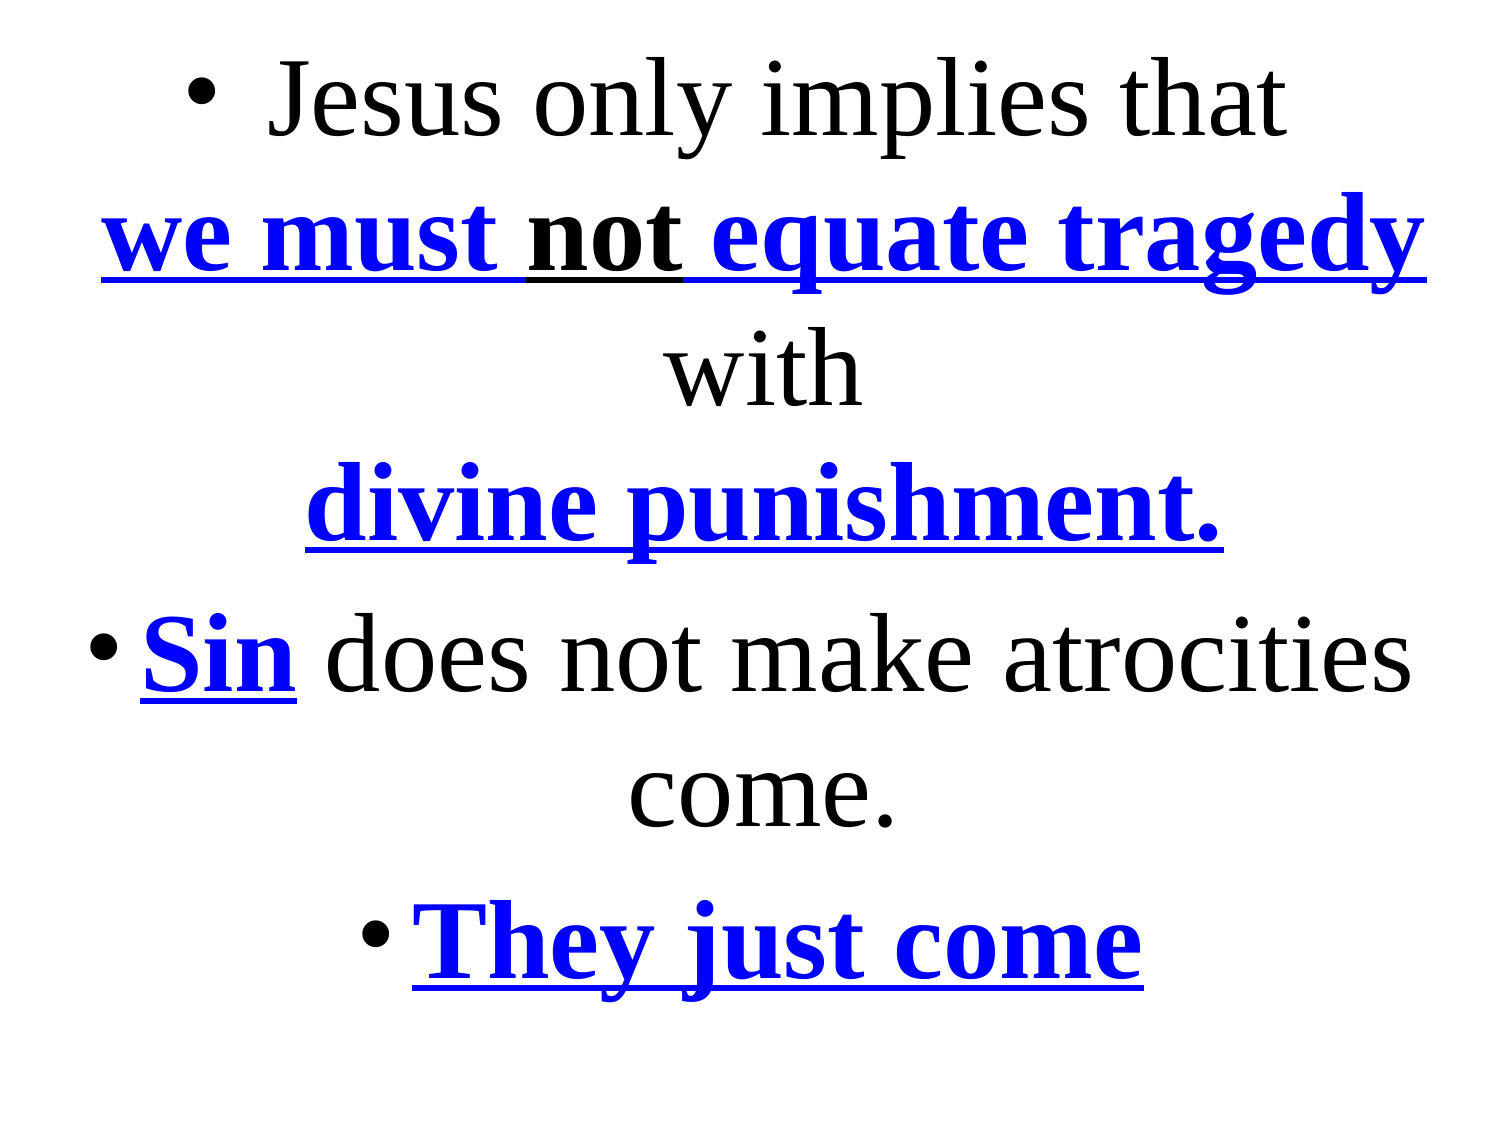

# Jesus only implies that we must not equate tragedy with divine punishment.
Sin does not make atrocities come.
They just come